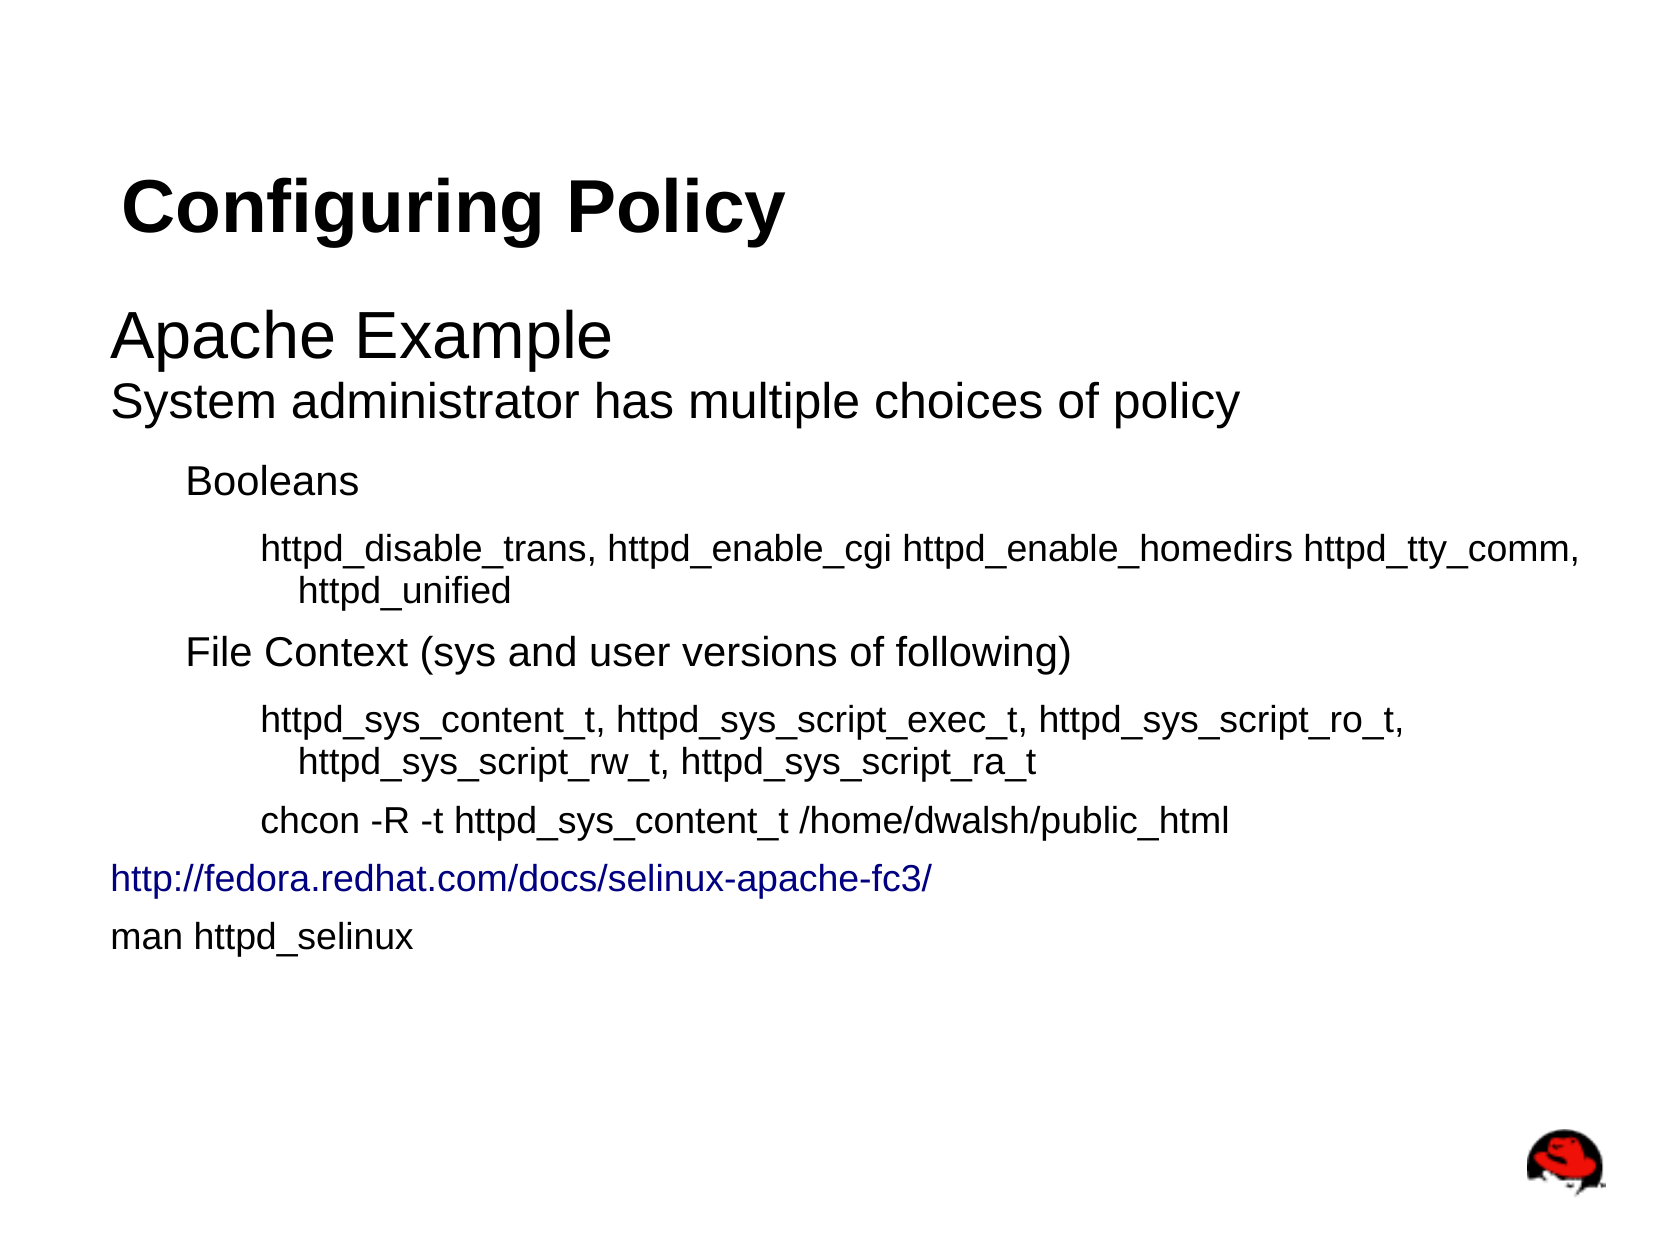

# Configuring Policy
Apache Example
System administrator has multiple choices of policy
Booleans
httpd_disable_trans, httpd_enable_cgi httpd_enable_homedirs httpd_tty_comm, httpd_unified
File Context (sys and user versions of following)
httpd_sys_content_t, httpd_sys_script_exec_t, httpd_sys_script_ro_t, httpd_sys_script_rw_t, httpd_sys_script_ra_t
chcon -R -t httpd_sys_content_t /home/dwalsh/public_html
http://fedora.redhat.com/docs/selinux-apache-fc3/
man httpd_selinux